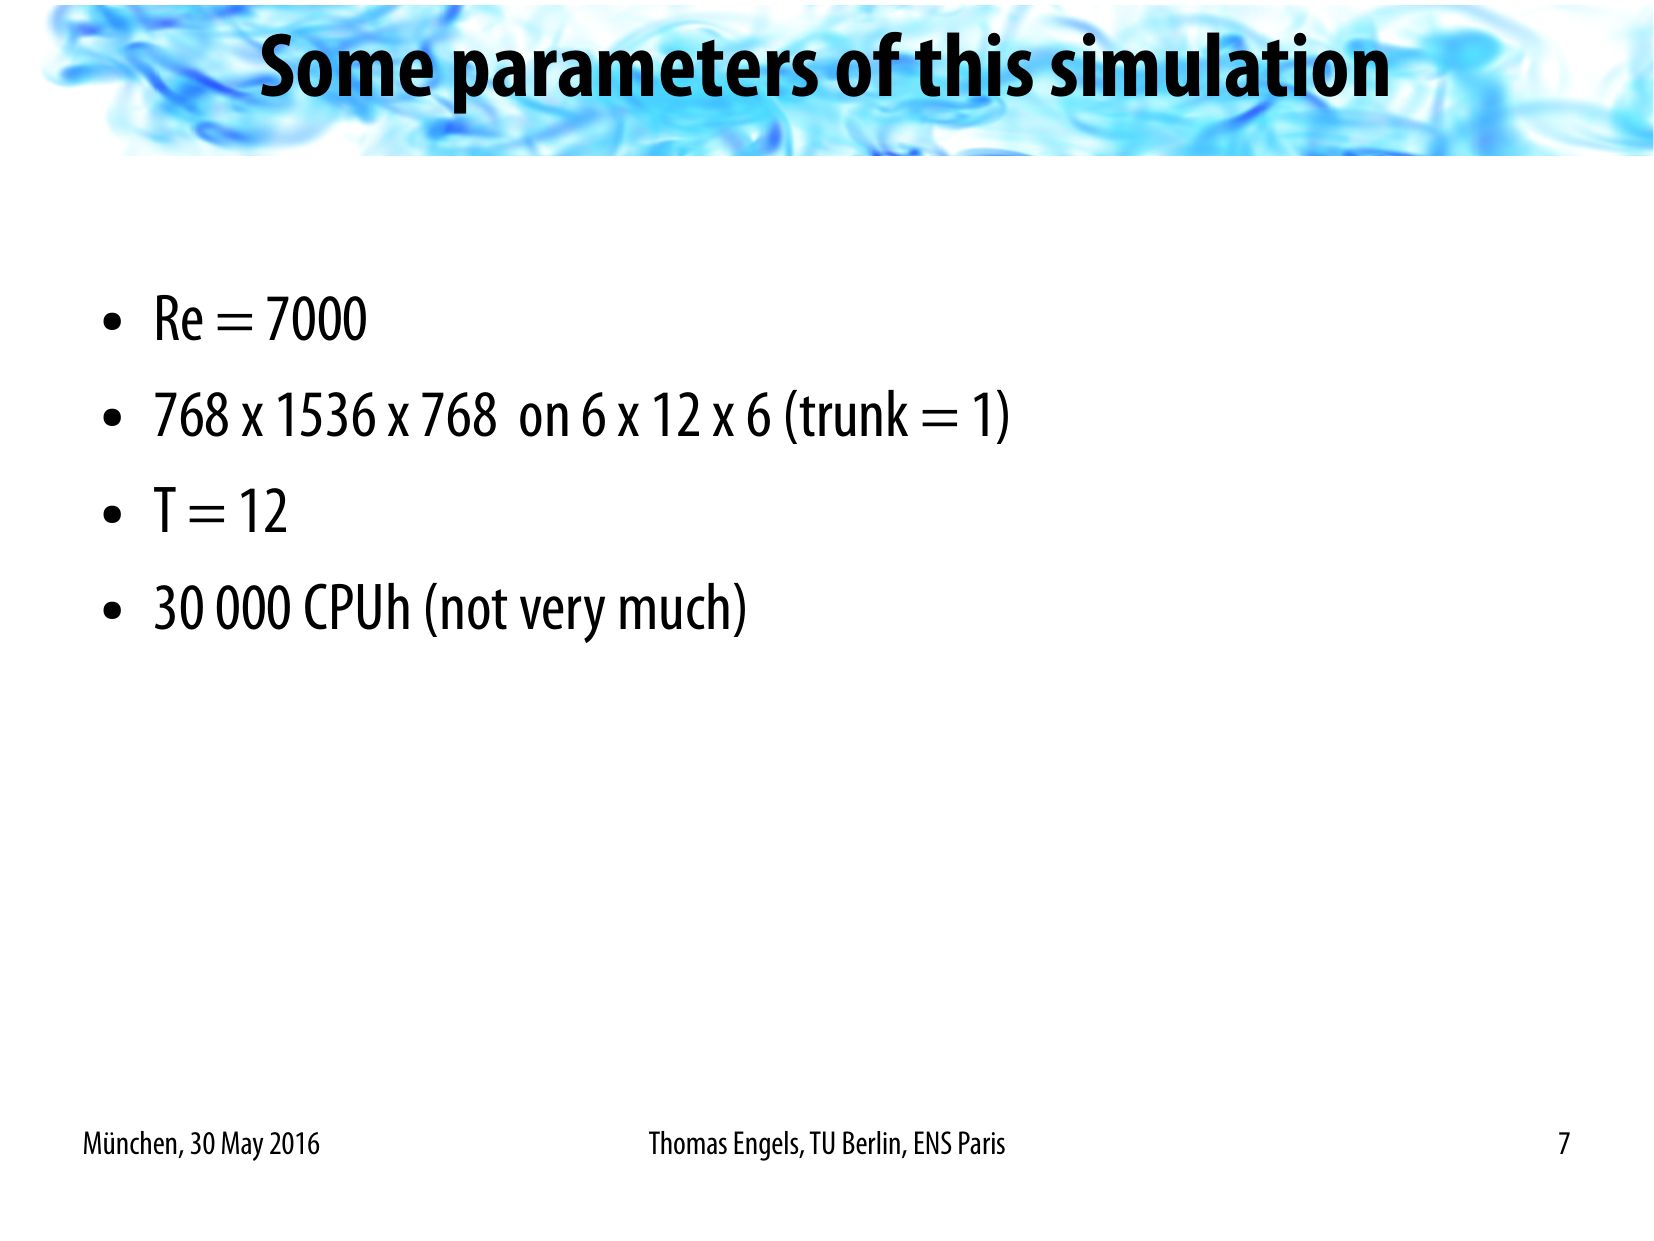

# Some parameters of this simulation
Re = 7000
768 x 1536 x 768 on 6 x 12 x 6 (trunk = 1)
T = 12
30 000 CPUh (not very much)
München, 30 May 2016
Thomas Engels, TU Berlin, ENS Paris
7